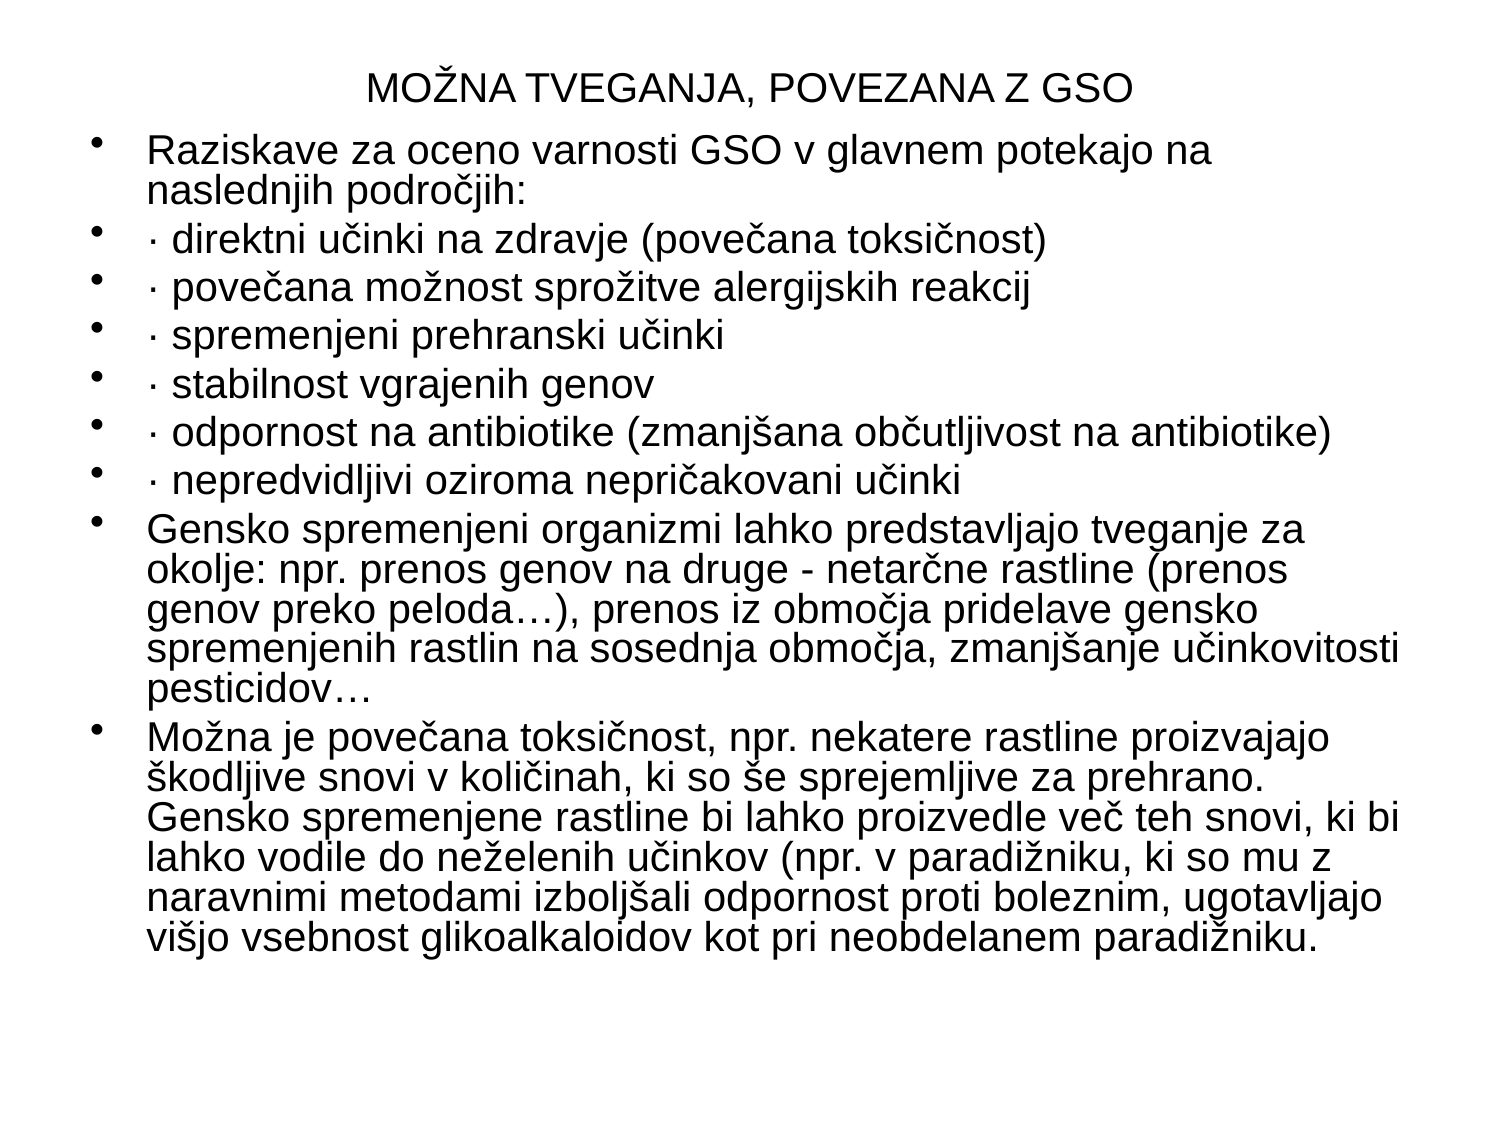

# MOŽNA TVEGANJA, POVEZANA Z GSO
Raziskave za oceno varnosti GSO v glavnem potekajo na naslednjih področjih:
· direktni učinki na zdravje (povečana toksičnost)
· povečana možnost sprožitve alergijskih reakcij
· spremenjeni prehranski učinki
· stabilnost vgrajenih genov
· odpornost na antibiotike (zmanjšana občutljivost na antibiotike)
· nepredvidljivi oziroma nepričakovani učinki
Gensko spremenjeni organizmi lahko predstavljajo tveganje za okolje: npr. prenos genov na druge - netarčne rastline (prenos genov preko peloda…), prenos iz območja pridelave gensko spremenjenih rastlin na sosednja območja, zmanjšanje učinkovitosti pesticidov…
Možna je povečana toksičnost, npr. nekatere rastline proizvajajo škodljive snovi v količinah, ki so še sprejemljive za prehrano. Gensko spremenjene rastline bi lahko proizvedle več teh snovi, ki bi lahko vodile do neželenih učinkov (npr. v paradižniku, ki so mu z naravnimi metodami izboljšali odpornost proti boleznim, ugotavljajo višjo vsebnost glikoalkaloidov kot pri neobdelanem paradižniku.